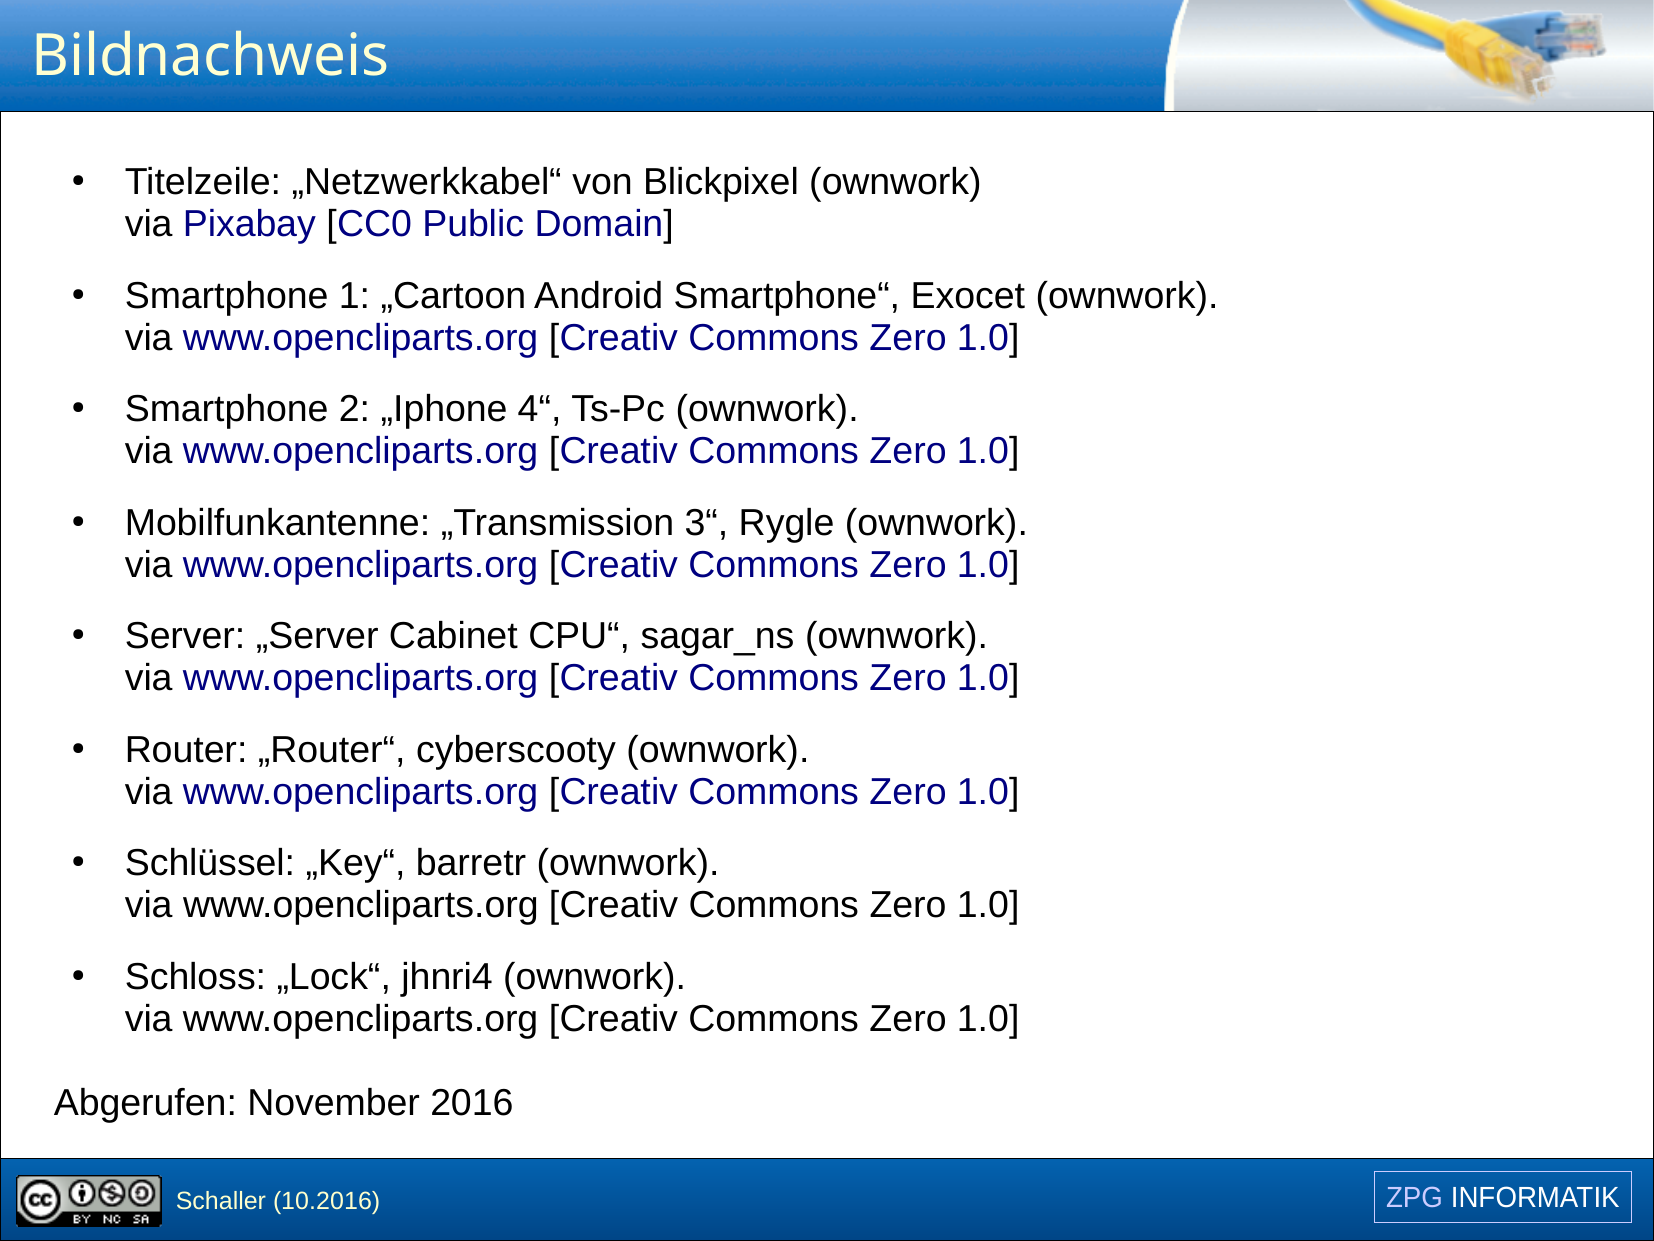

# Bildnachweis
Titelzeile: „Netzwerkkabel“ von Blickpixel (ownwork)
via Pixabay [CC0 Public Domain]
Smartphone 1: „Cartoon Android Smartphone“, Exocet (ownwork).
via www.opencliparts.org [Creativ Commons Zero 1.0]
Smartphone 2: „Iphone 4“, Ts-Pc (ownwork).
via www.opencliparts.org [Creativ Commons Zero 1.0]
Mobilfunkantenne: „Transmission 3“, Rygle (ownwork).
via www.opencliparts.org [Creativ Commons Zero 1.0]
Server: „Server Cabinet CPU“, sagar_ns (ownwork).
via www.opencliparts.org [Creativ Commons Zero 1.0]
Router: „Router“, cyberscooty (ownwork).
via www.opencliparts.org [Creativ Commons Zero 1.0]
Schlüssel: „Key“, barretr (ownwork).
via www.opencliparts.org [Creativ Commons Zero 1.0]
Schloss: „Lock“, jhnri4 (ownwork).
via www.opencliparts.org [Creativ Commons Zero 1.0]
Abgerufen: November 2016
7
23.04.2009